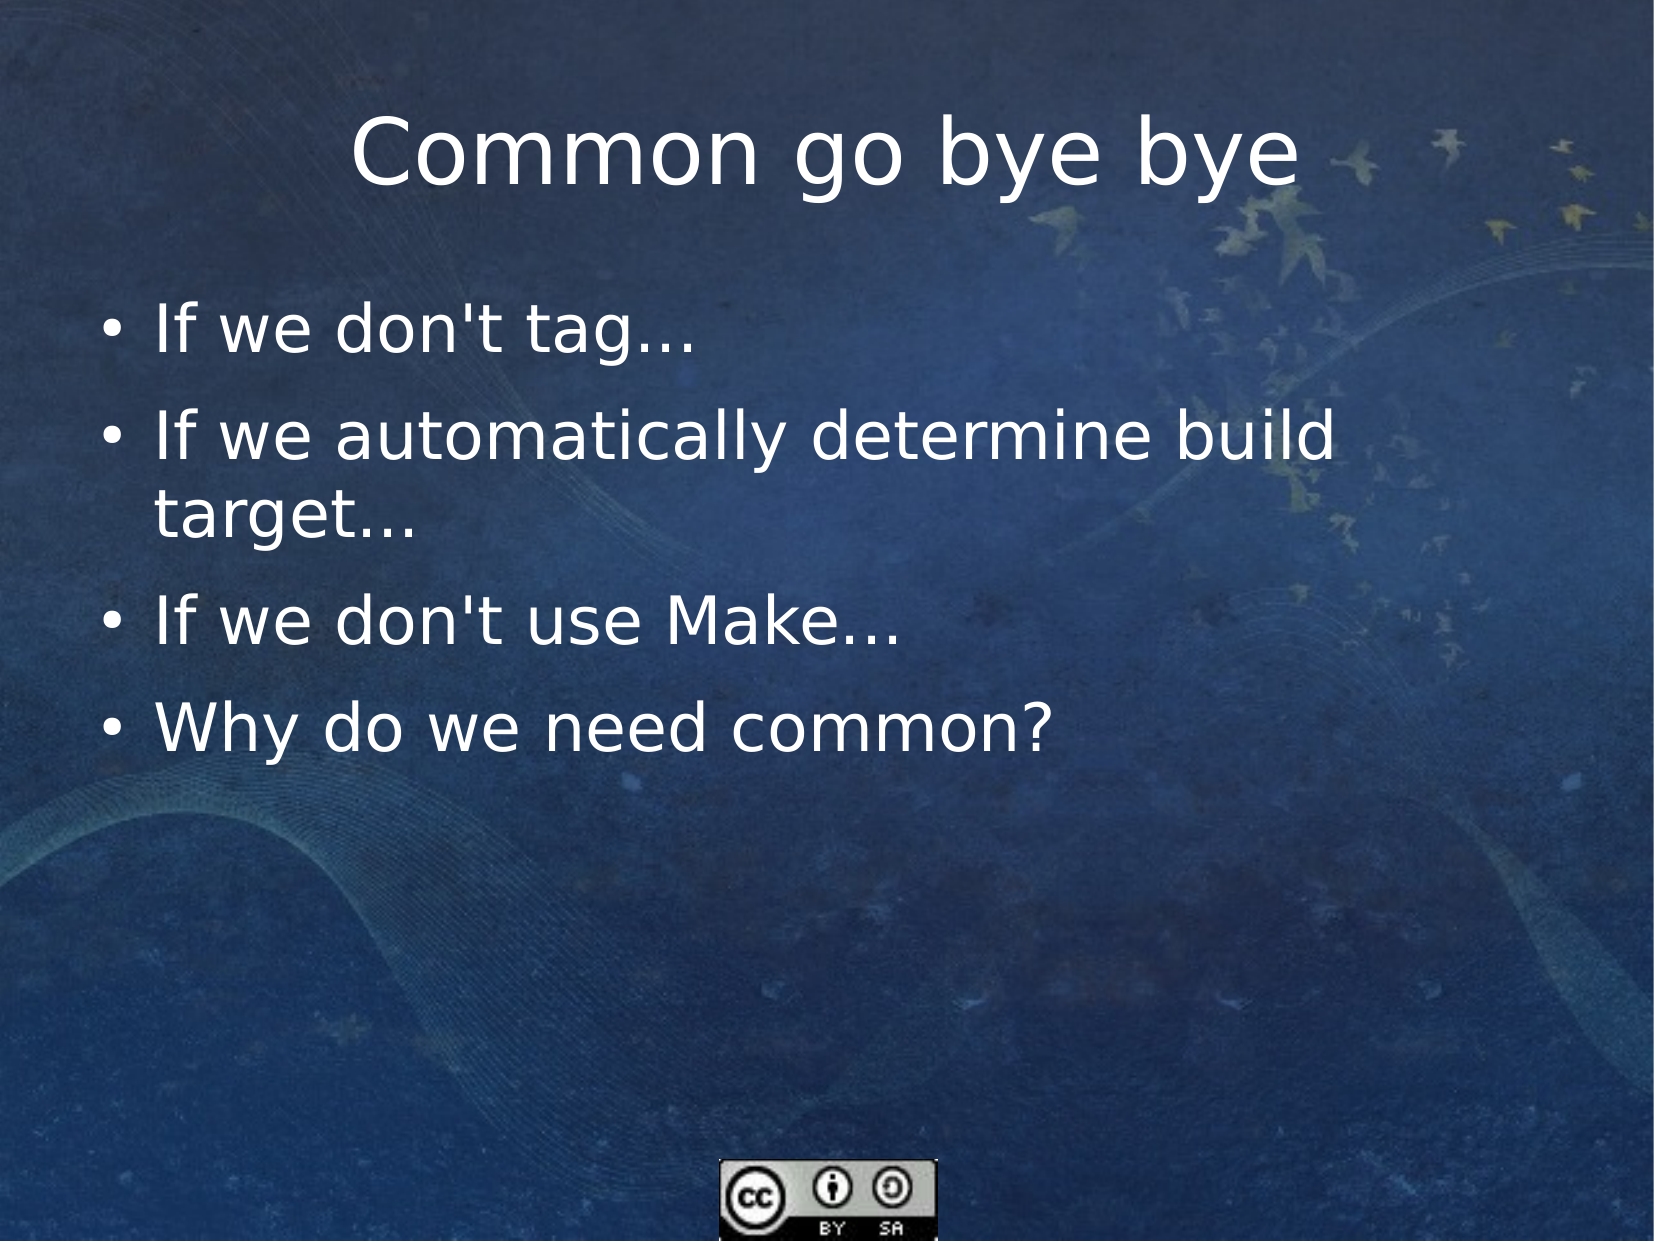

# Common go bye bye
If we don't tag...
If we automatically determine build target...
If we don't use Make...
Why do we need common?